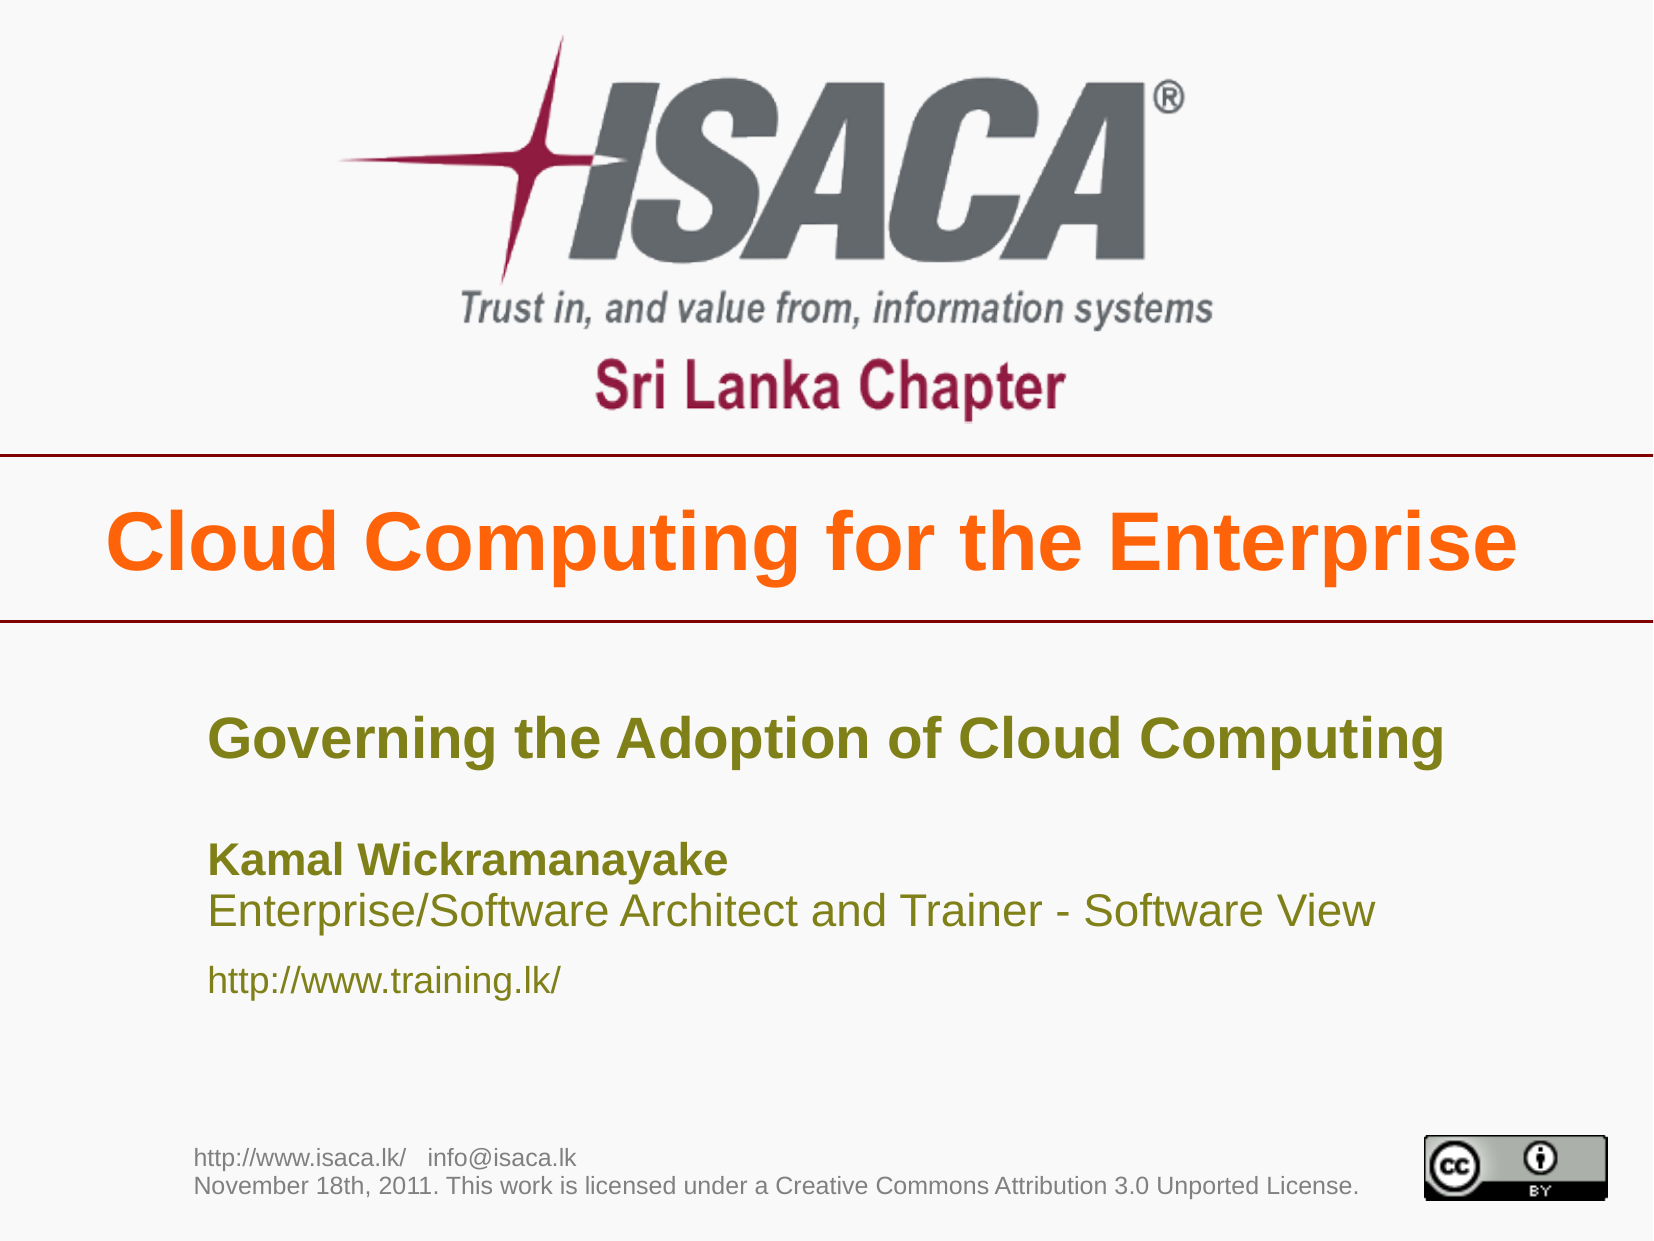

Governing the Adoption of Cloud Computing
Kamal Wickramanayake
Enterprise/Software Architect and Trainer - Software View
http://www.training.lk/